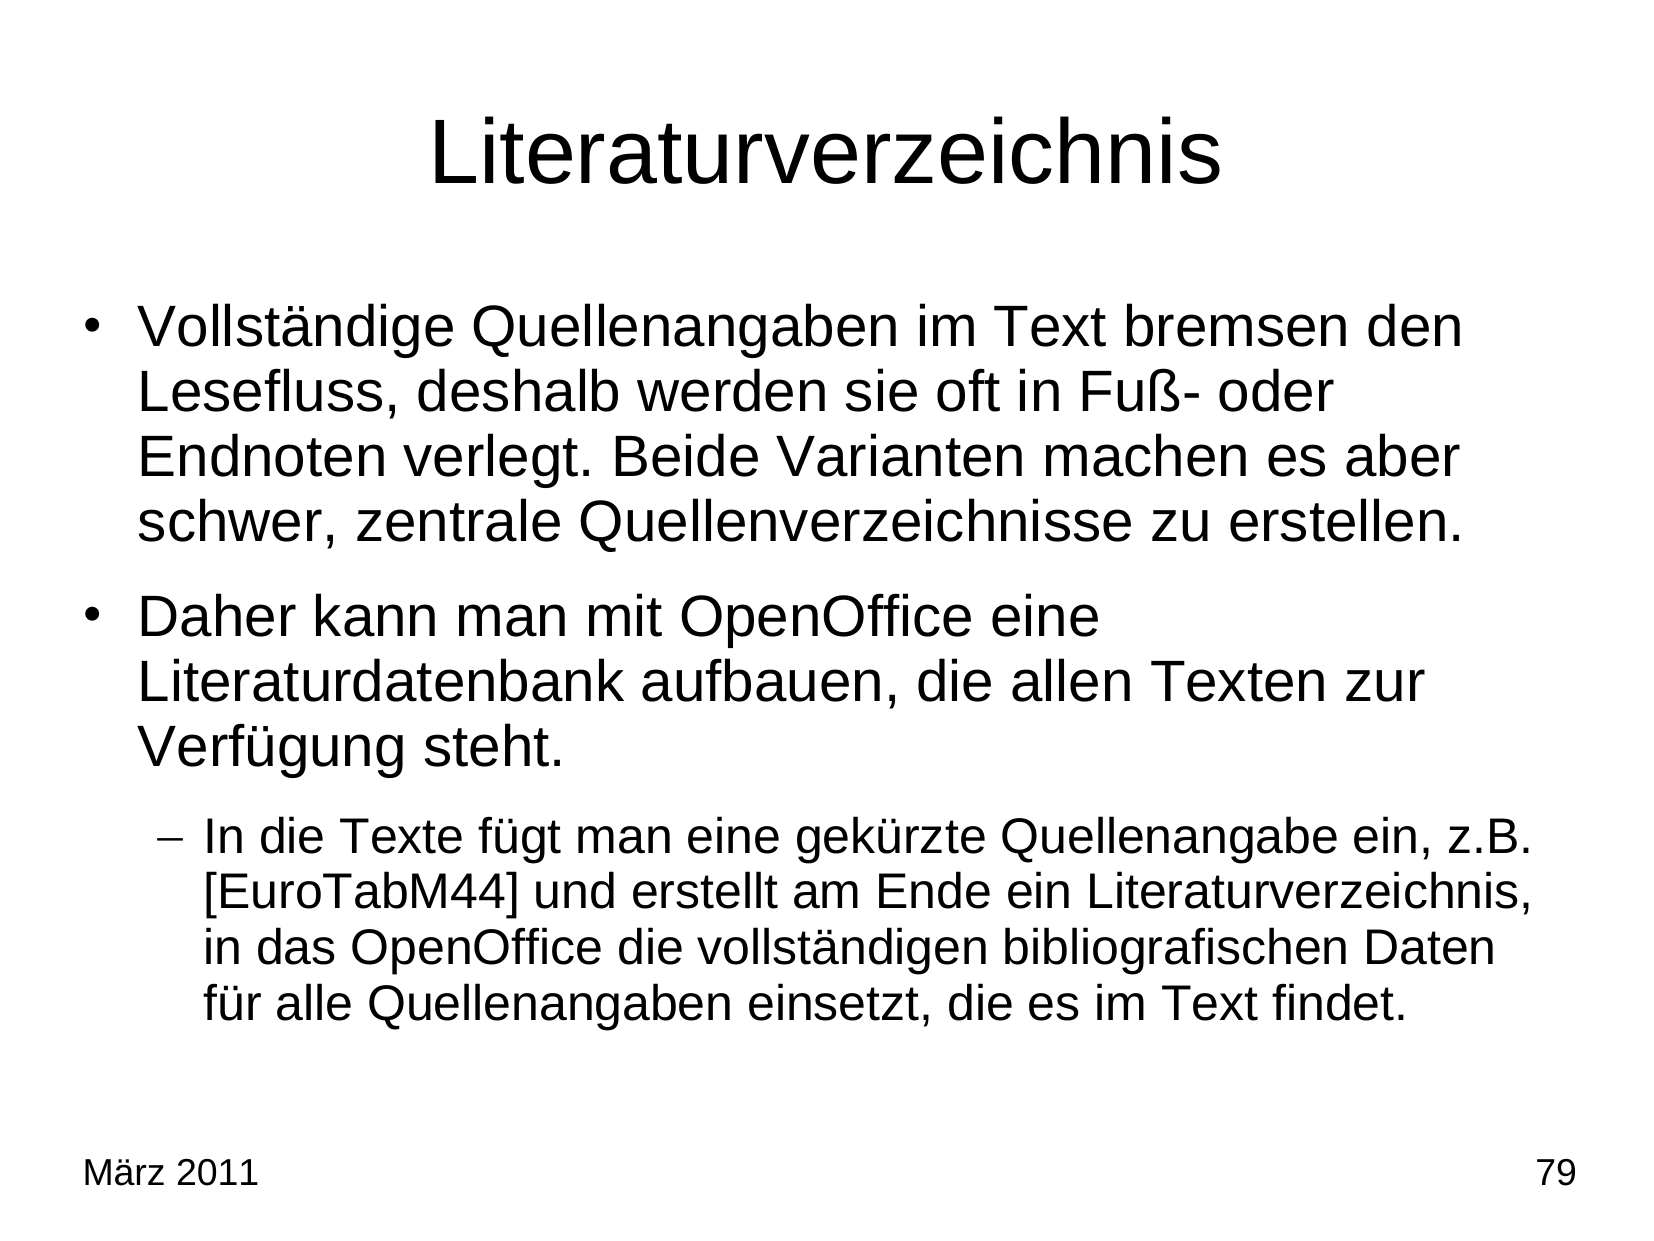

# Literaturverzeichnis
Vollständige Quellenangaben im Text bremsen den Lesefluss, deshalb werden sie oft in Fuß- oder Endnoten verlegt. Beide Varianten machen es aber schwer, zentrale Quellenverzeichnisse zu erstellen.
Daher kann man mit OpenOffice eine Literaturdatenbank aufbauen, die allen Texten zur Verfügung steht.
In die Texte fügt man eine gekürzte Quellenangabe ein, z.B. [EuroTabM44] und erstellt am Ende ein Literaturverzeichnis, in das OpenOffice die vollständigen bibliografischen Daten für alle Quellenangaben einsetzt, die es im Text findet.
März 2011
79